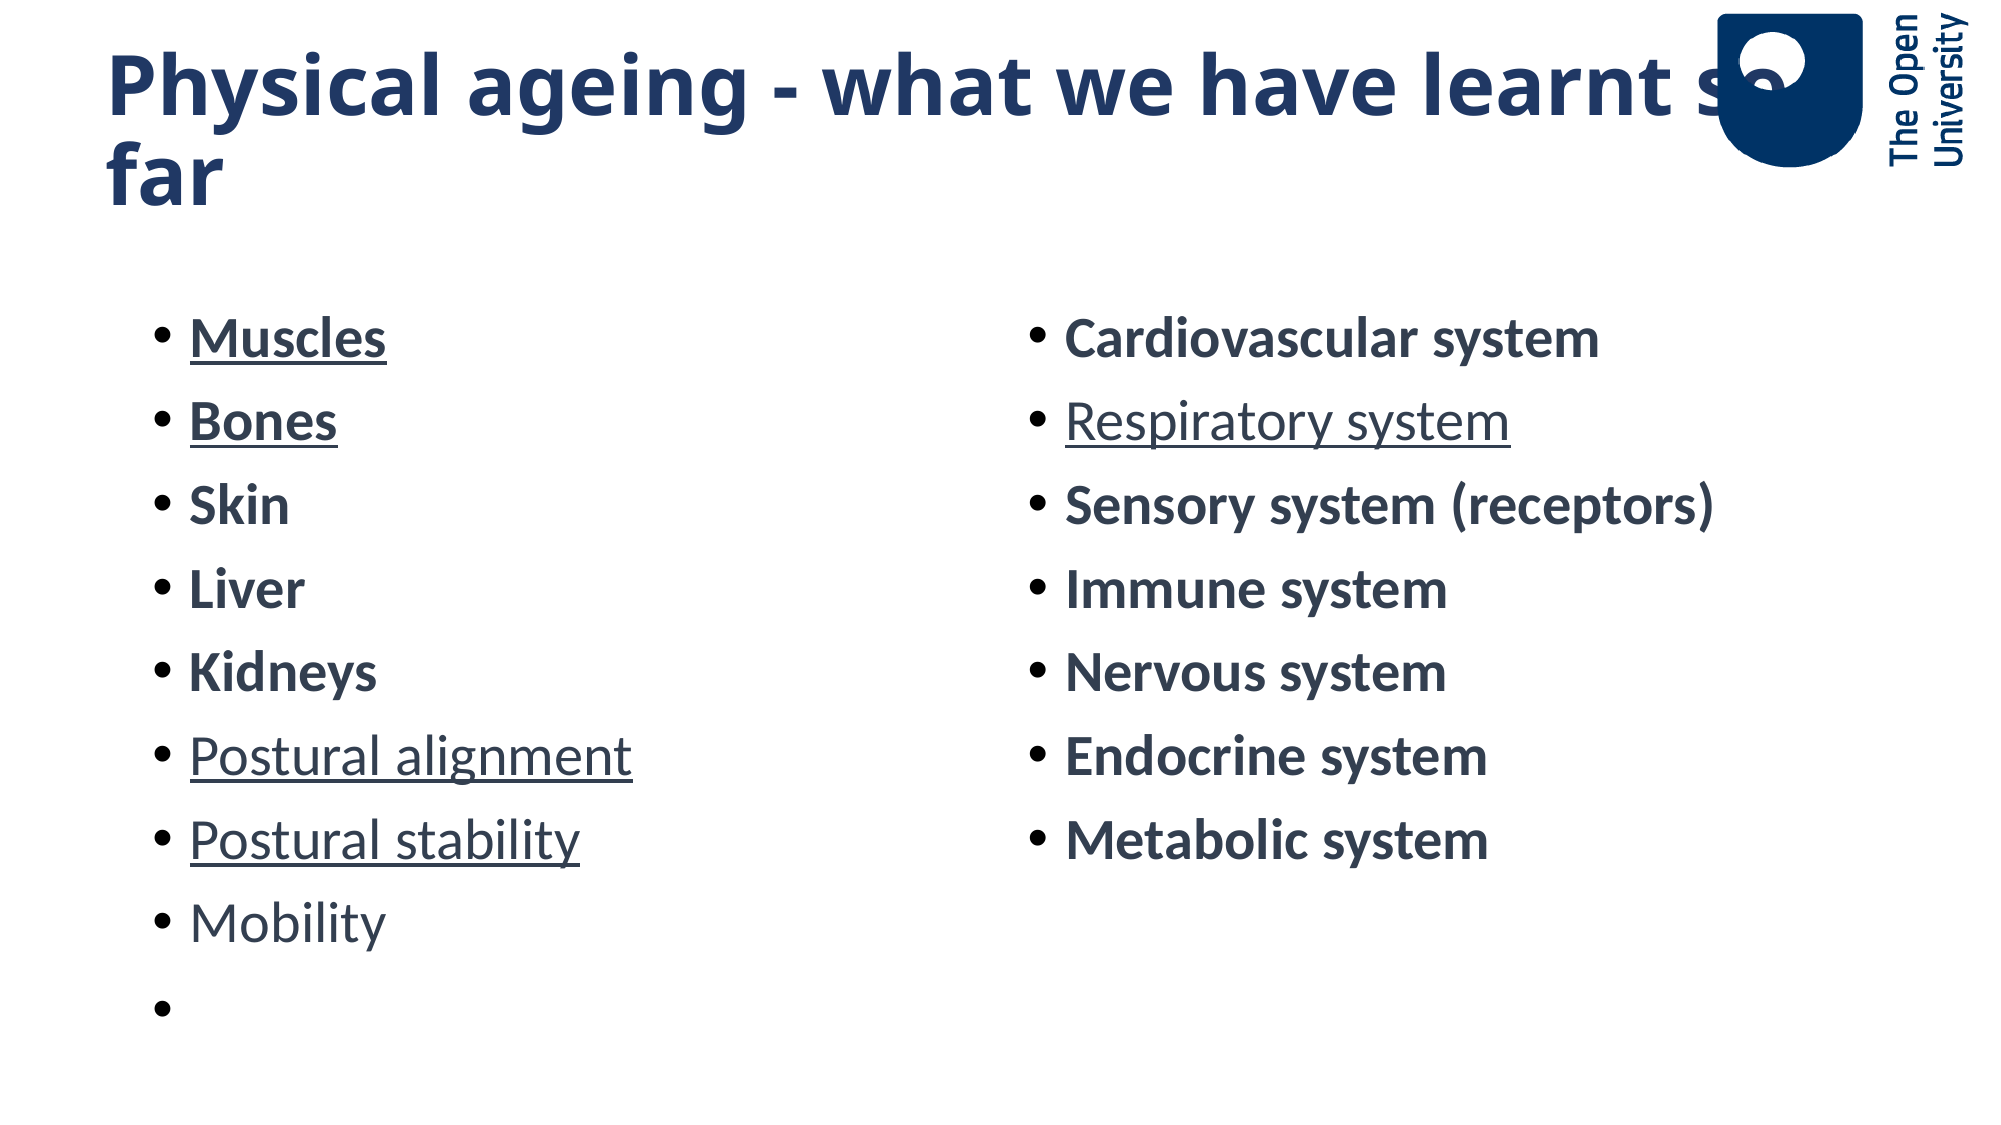

# Physical ageing - what we have learnt so far
Muscles
Bones
Skin
Liver
Kidneys
Postural alignment
Postural stability
Mobility
Cardiovascular system
Respiratory system
Sensory system (receptors)
Immune system
Nervous system
Endocrine system
Metabolic system